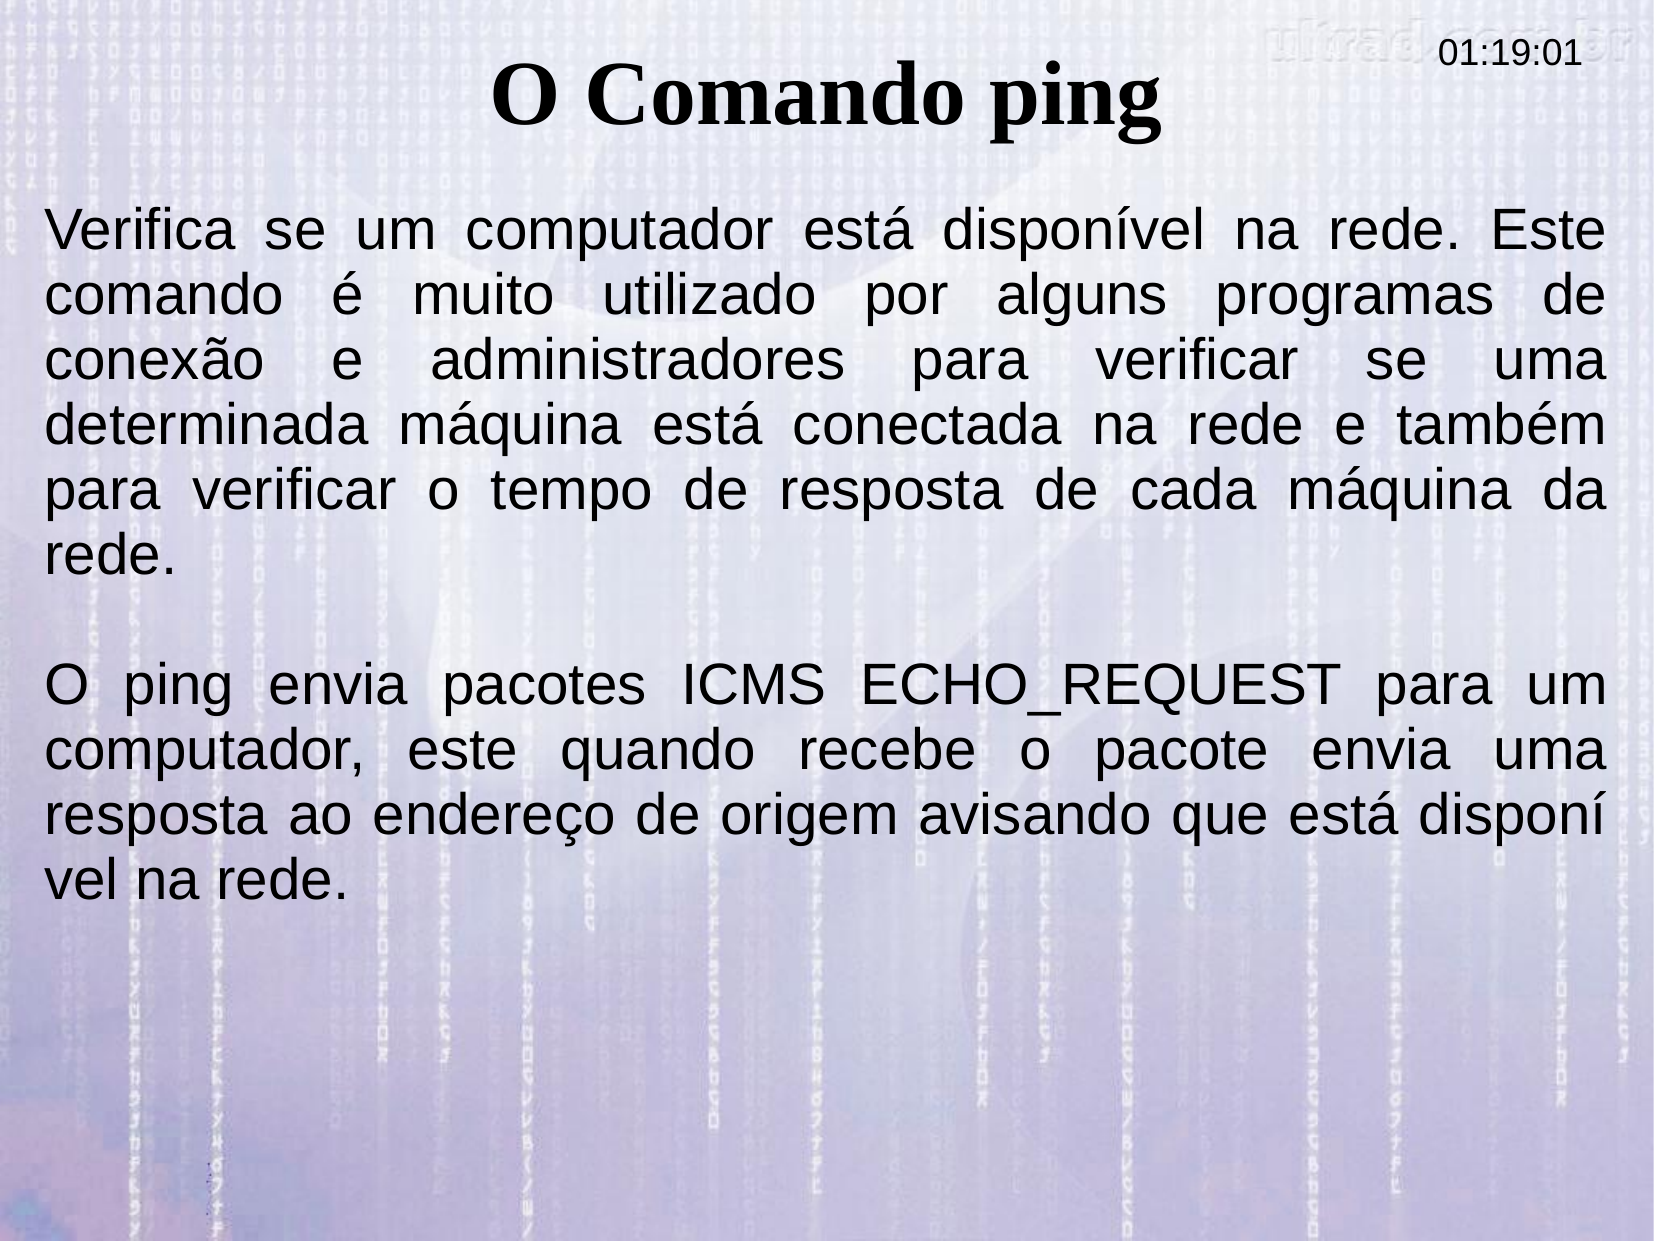

03:29:15
O Comando ping
Verifica se um computador está disponível na rede. Este comando é muito utilizado por alguns programas de conexão e administradores para verificar se uma determinada máquina está conectada na rede e também para verificar o tempo de resposta de cada máquina da rede.
O ping envia pacotes ICMS ECHO_REQUEST para um computador, este quando recebe o pacote envia uma resposta ao endereço de origem avisando que está disponí­vel na rede.